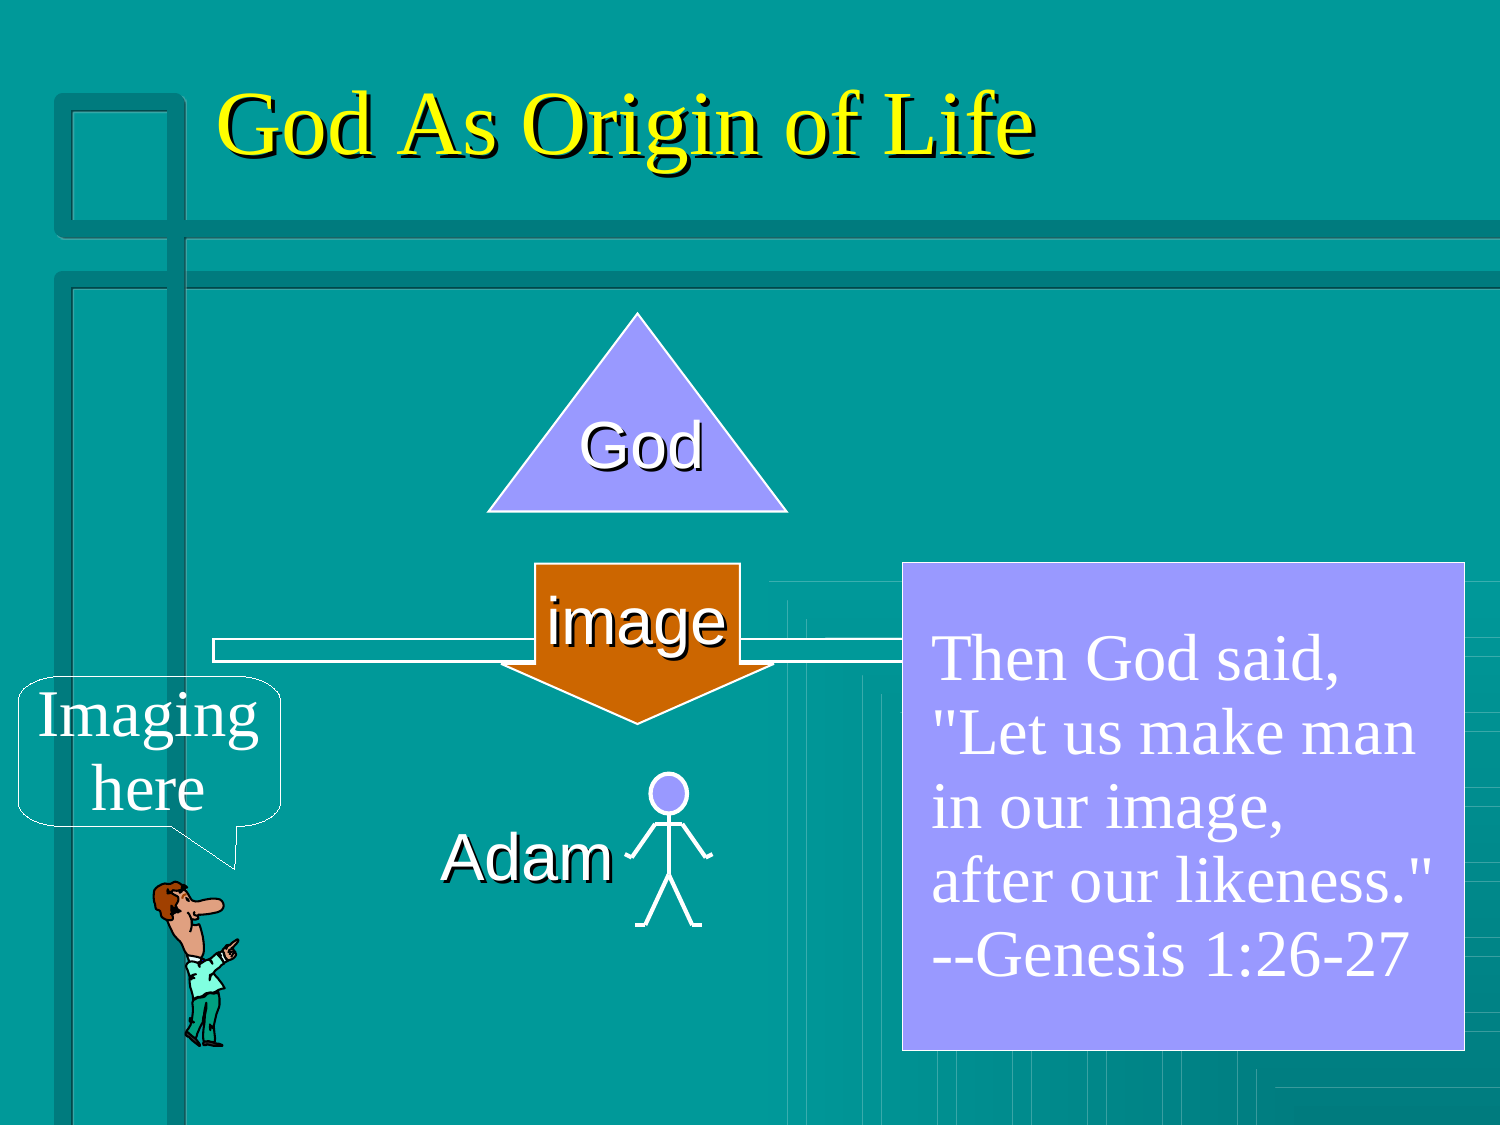

# God As Origin of Life
God
Then God said,
"Let us make man
in our image,
after our likeness."
--Genesis 1:26-27
image
Adam
Imaging
here